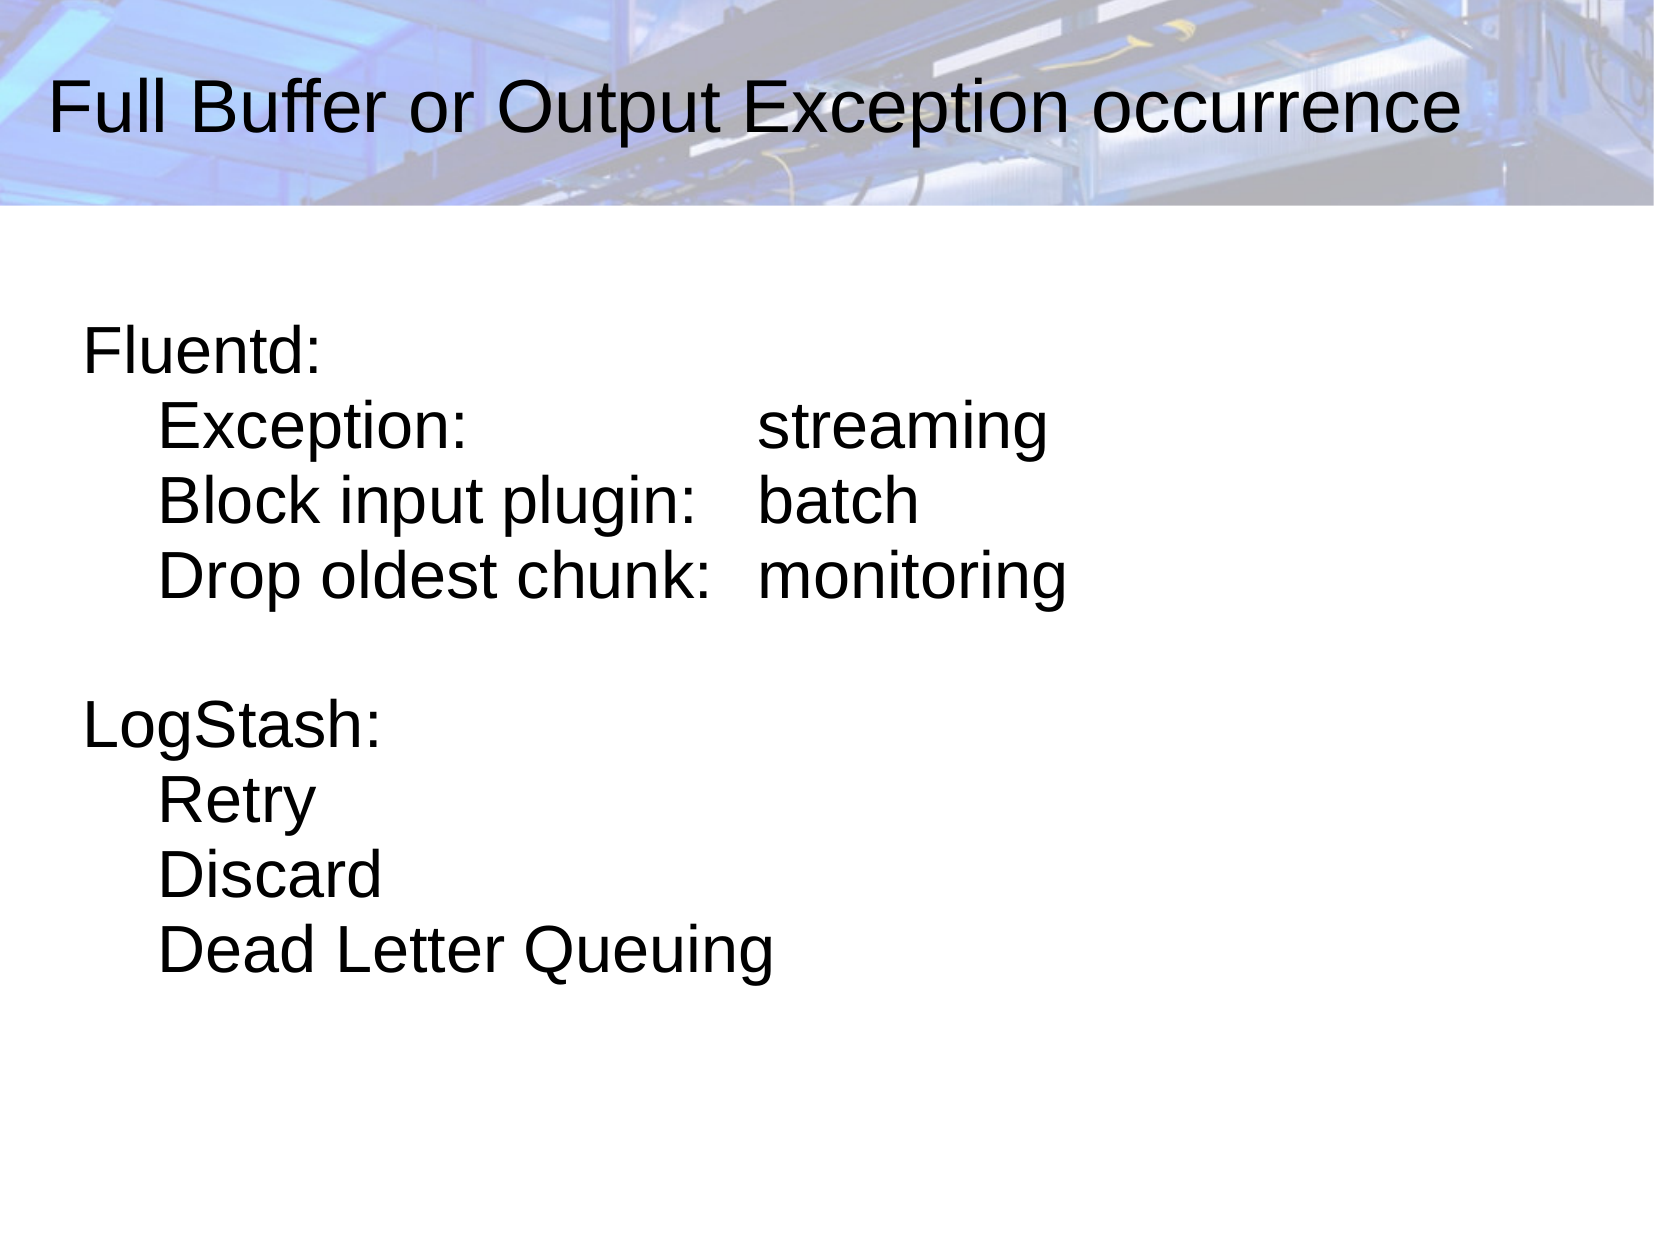

# Full Buffer or Output Exception occurrence
Fluentd:
	Exception:				streaming
	Block input plugin:	batch
	Drop oldest chunk:	monitoring
LogStash:
	Retry
	Discard
	Dead Letter Queuing